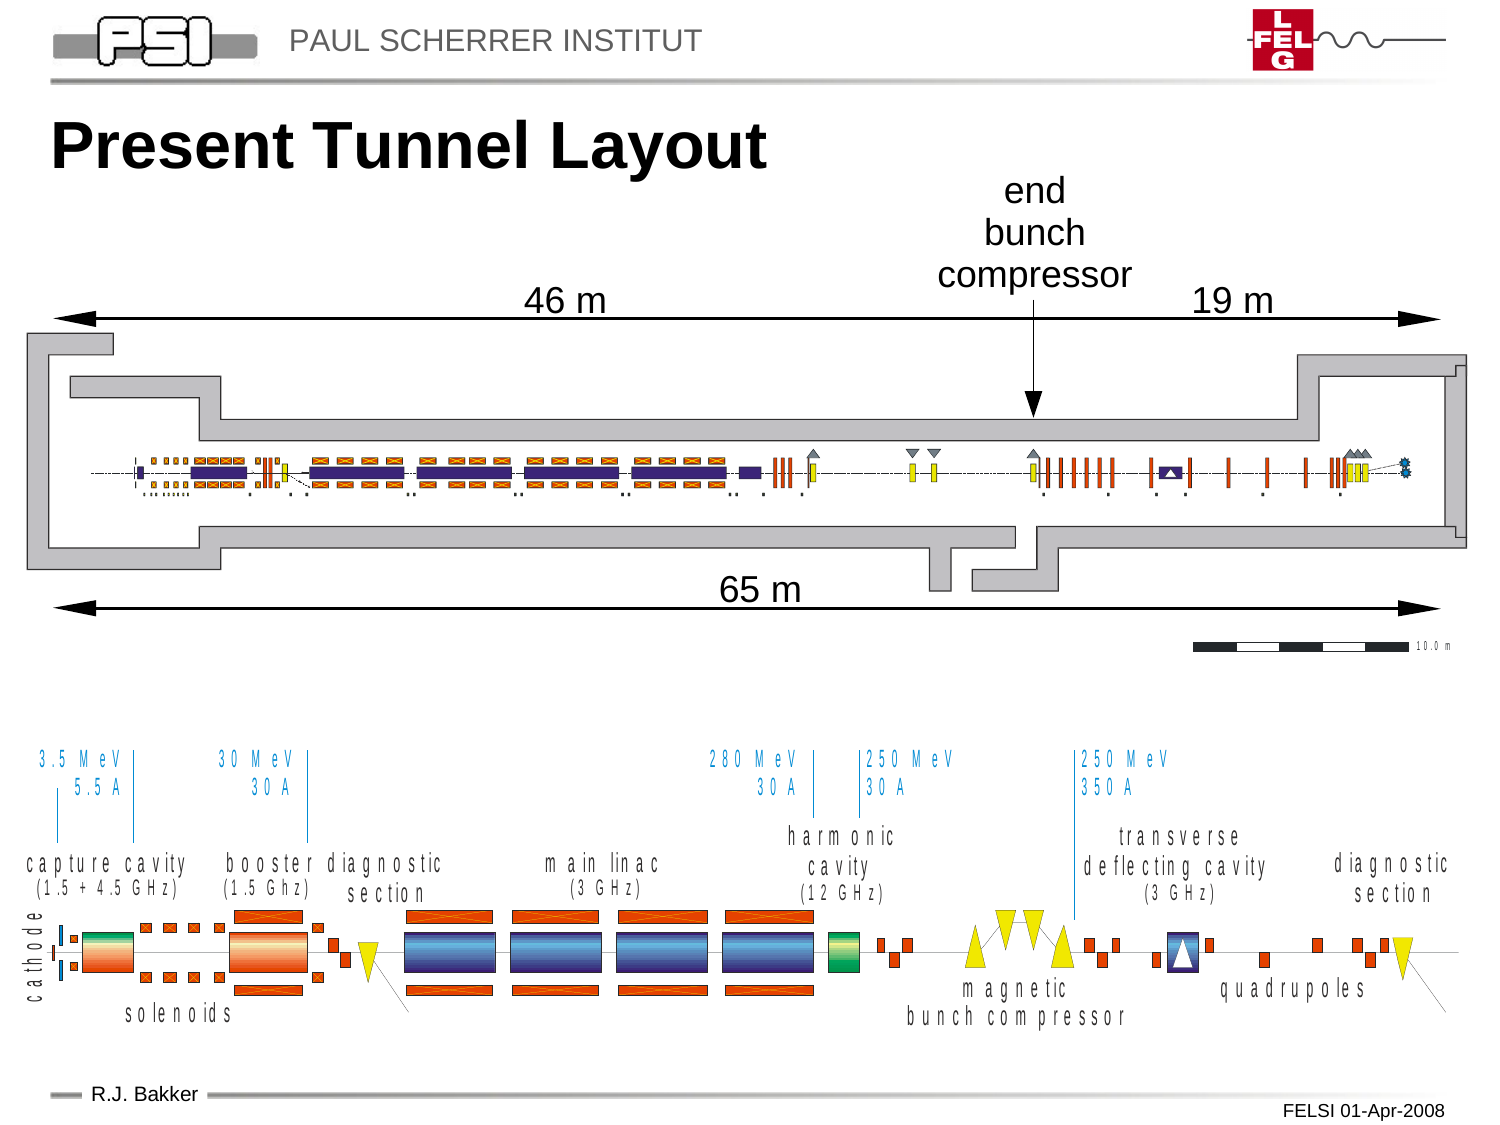

# Present Tunnel Layout
end
bunch
compressor
19 m
46 m
65 m